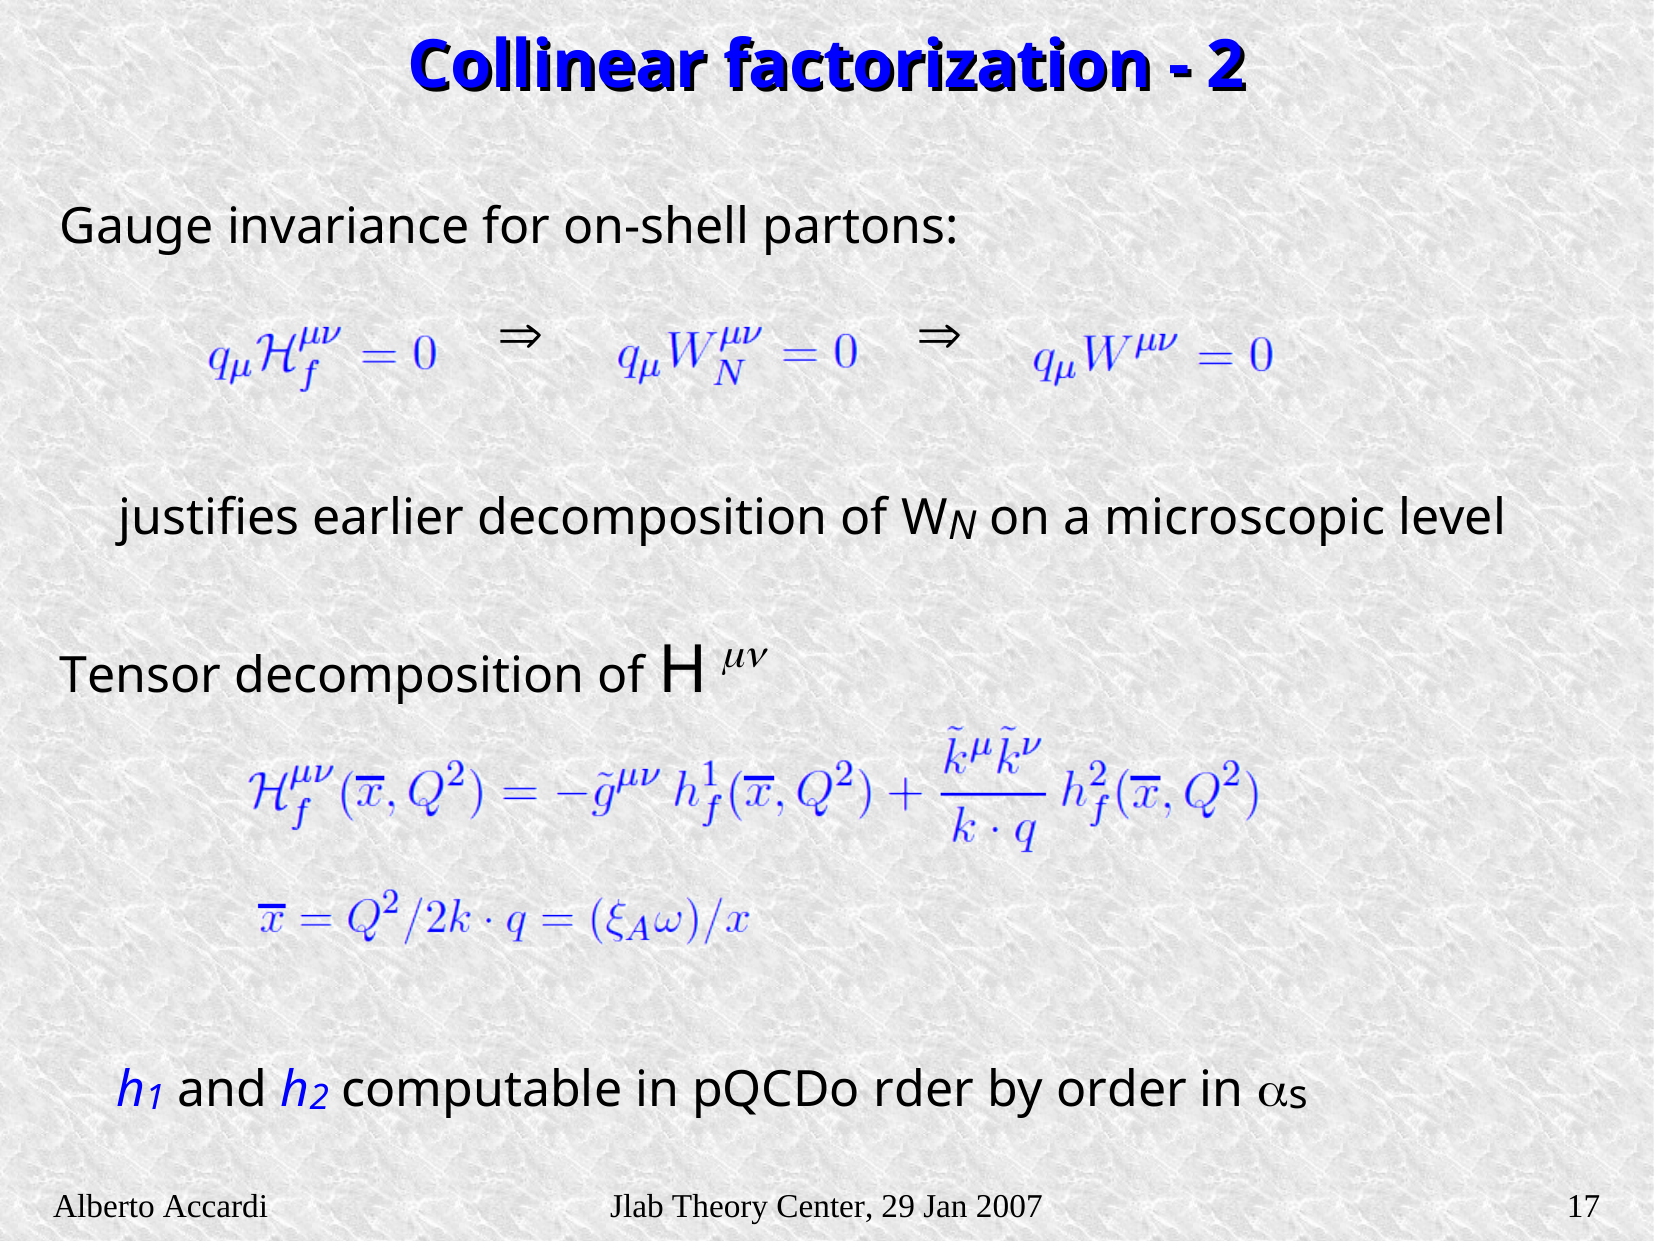

Collinear factorization - 2
Gauge invariance for on-shell partons:
justifies earlier decomposition of WN on a microscopic level


Tensor decomposition of H mn
h1 and h2 computable in pQCDo rder by order in as
Alberto Accardi
Padova U.
17